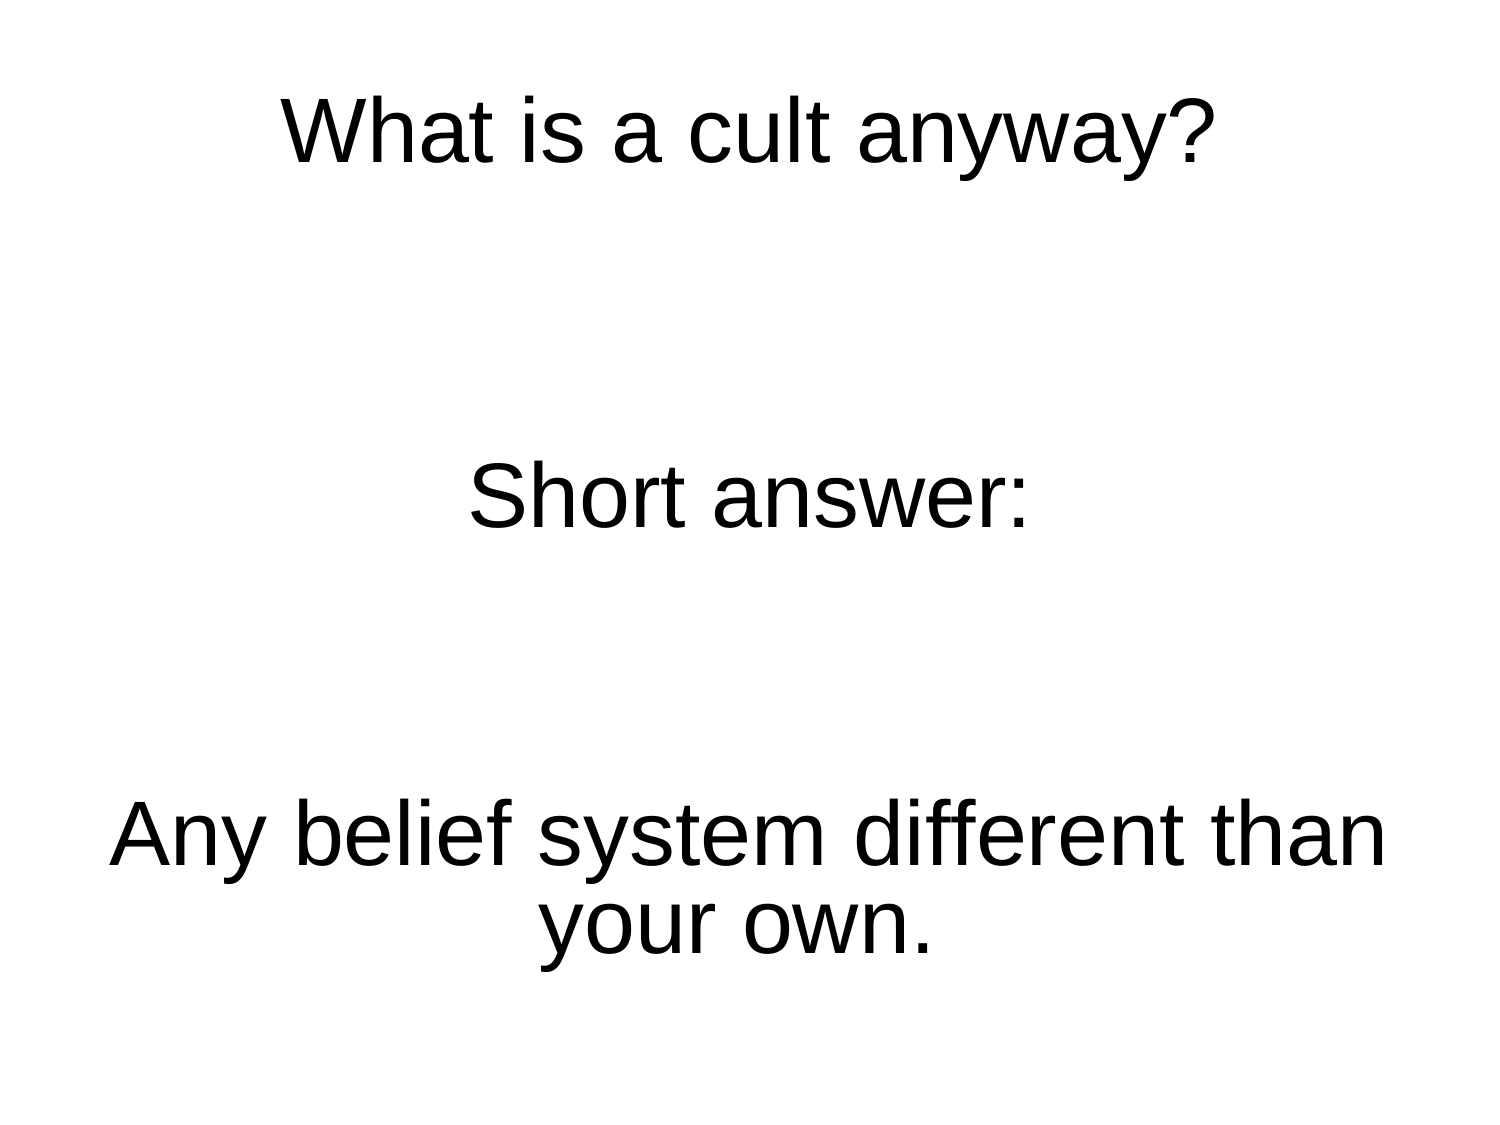

What is a cult anyway?
Short answer:
Any belief system different than
your own.